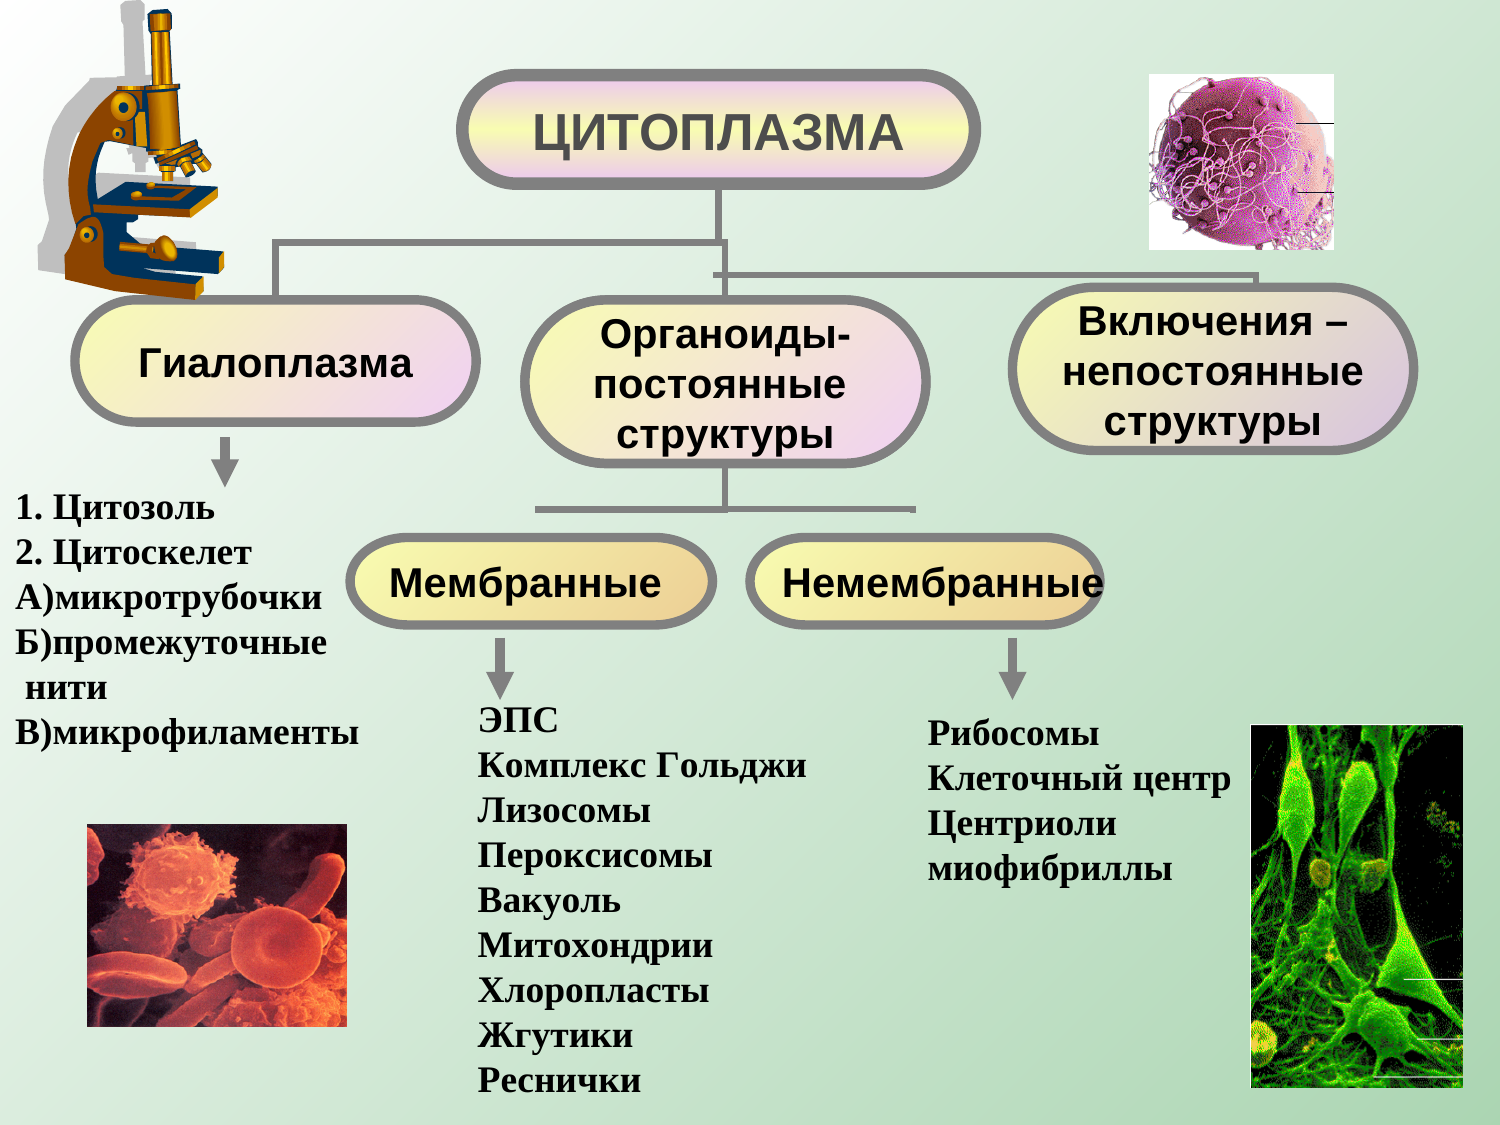

ЦИТОПЛАЗМА
Включения –
непостоянные
структуры
Гиалоплазма
Органоиды-
постоянные
структуры
Органоиды-
постоянные
структуры
1. Цитозоль
2. Цитоскелет
А)микротрубочки
Б)промежуточные
 нити
В)микрофиламенты
Мембранные
Немембранные
ЭПС
Комплекс Гольджи
Лизосомы
Пероксисомы
Вакуоль
Митохондрии
Хлоропласты
Жгутики
Реснички
Рибосомы
Клеточный центр
Центриоли
миофибриллы
2